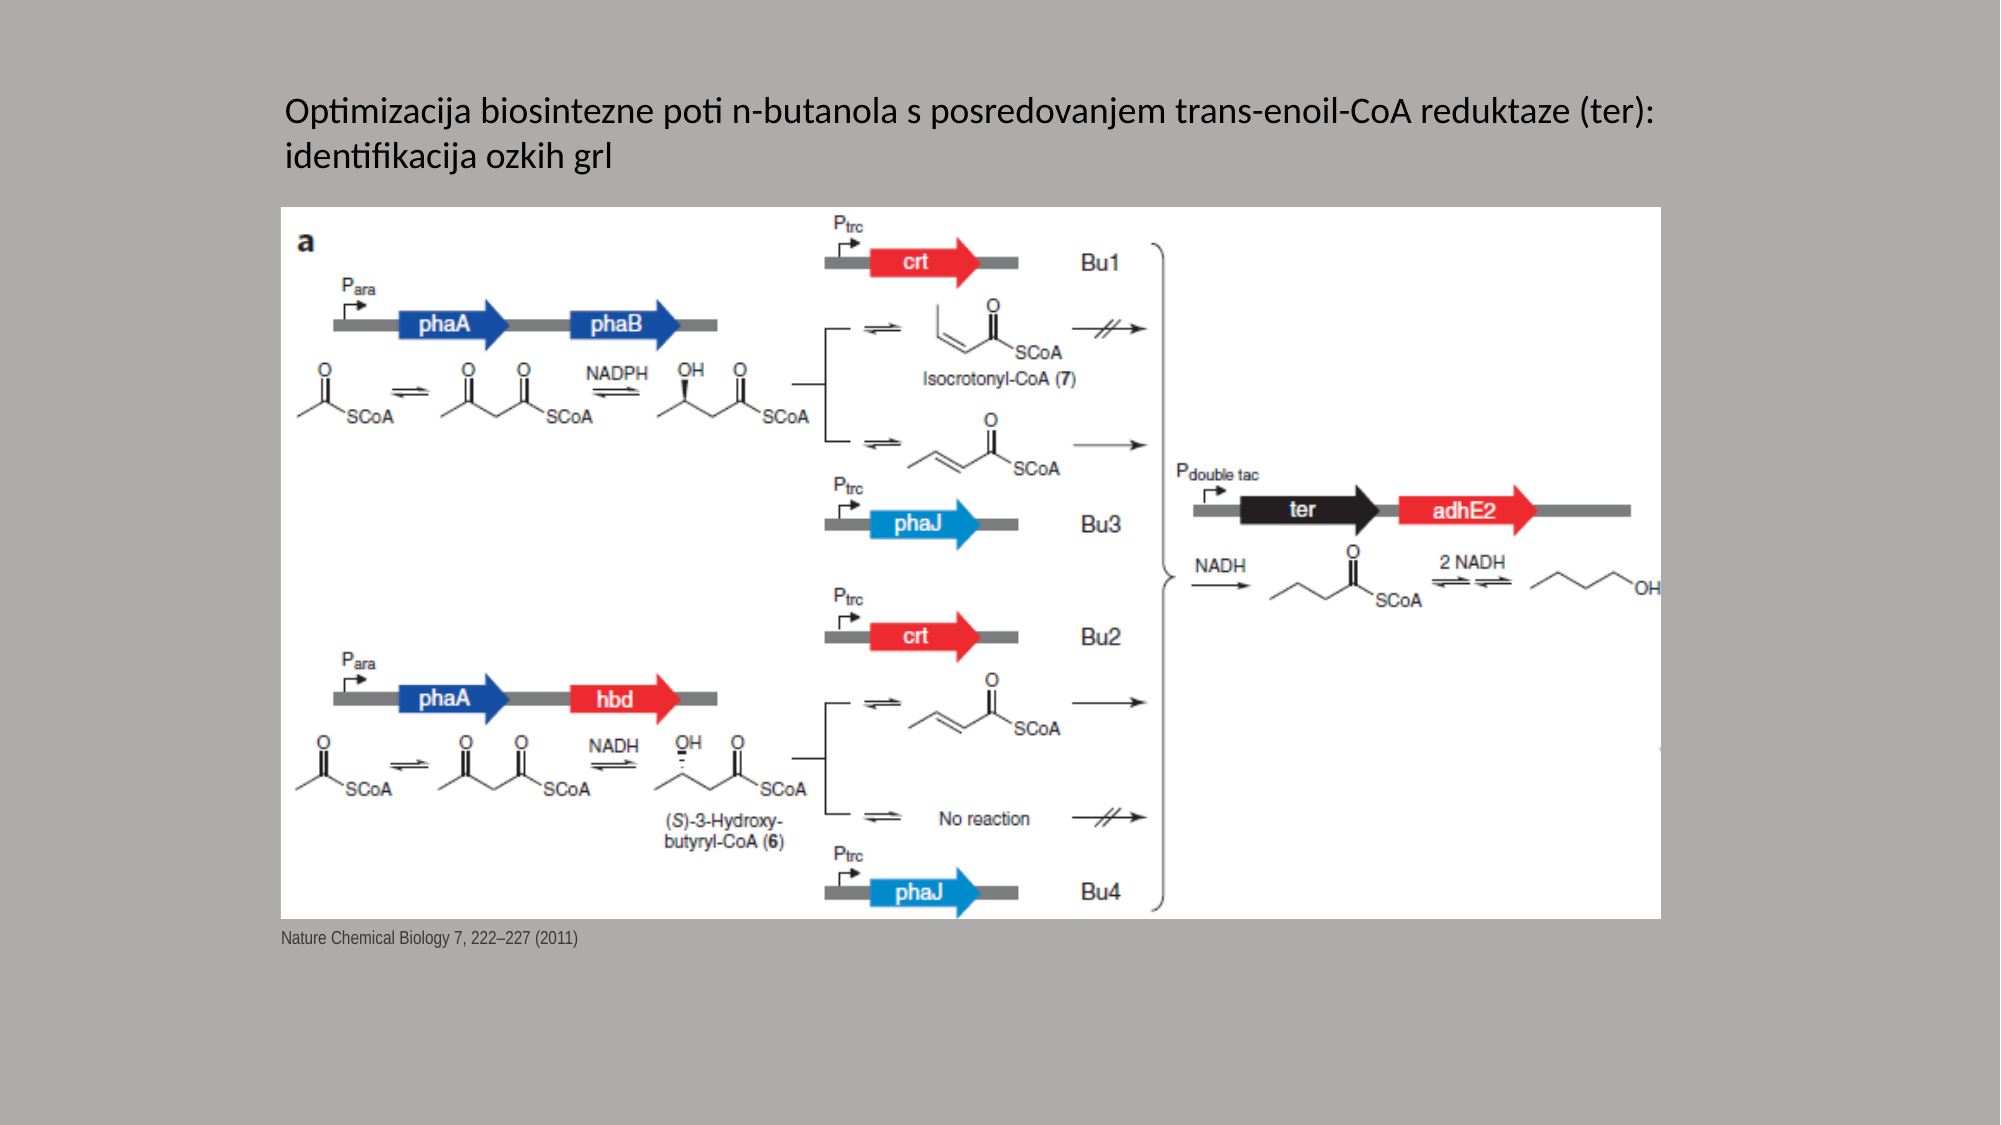

Optimizacija biosintezne poti n-butanola s posredovanjem trans-enoil-CoA reduktaze (ter):
identifikacija ozkih grl
 Nature Chemical Biology 7, 222–227 (2011)